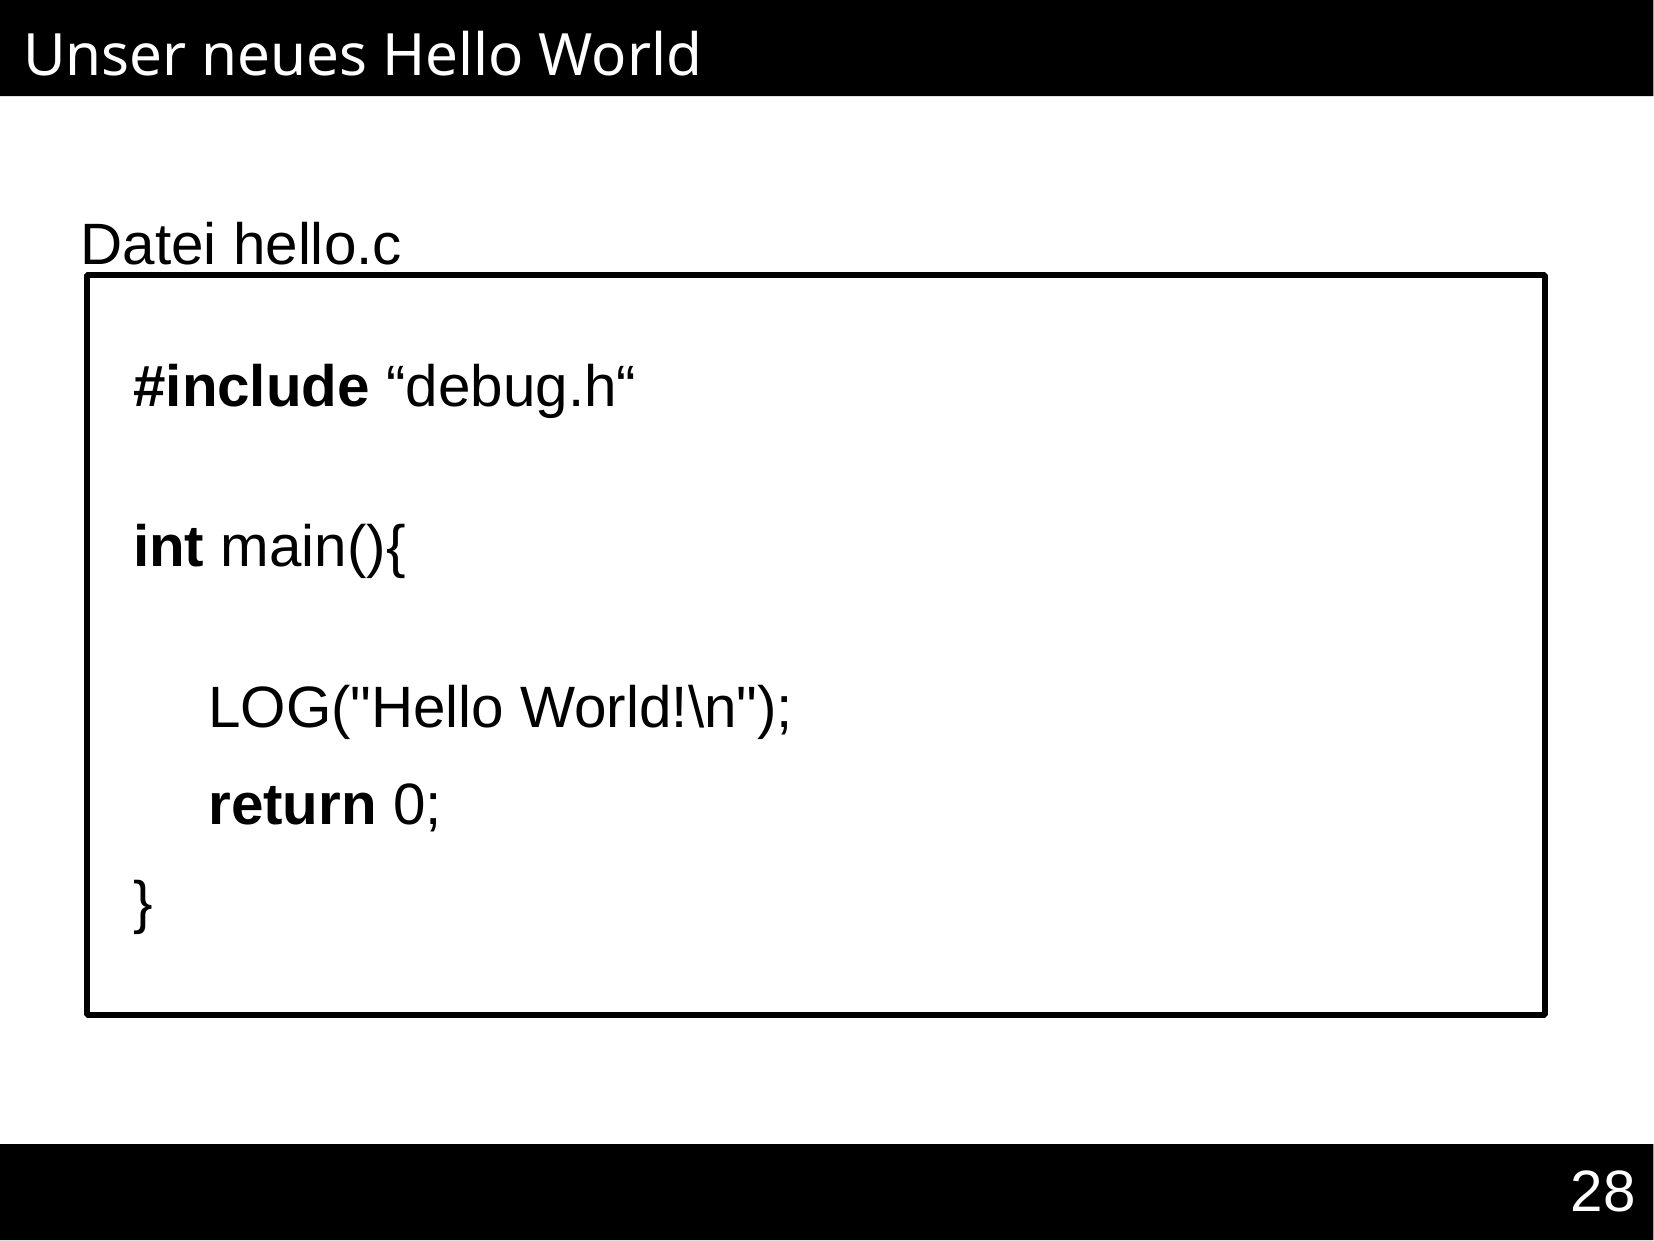

Unser neues Hello World
Datei hello.c
#include “debug.h“
int main(){
	LOG("Hello World!\n");
	return 0;
}
28